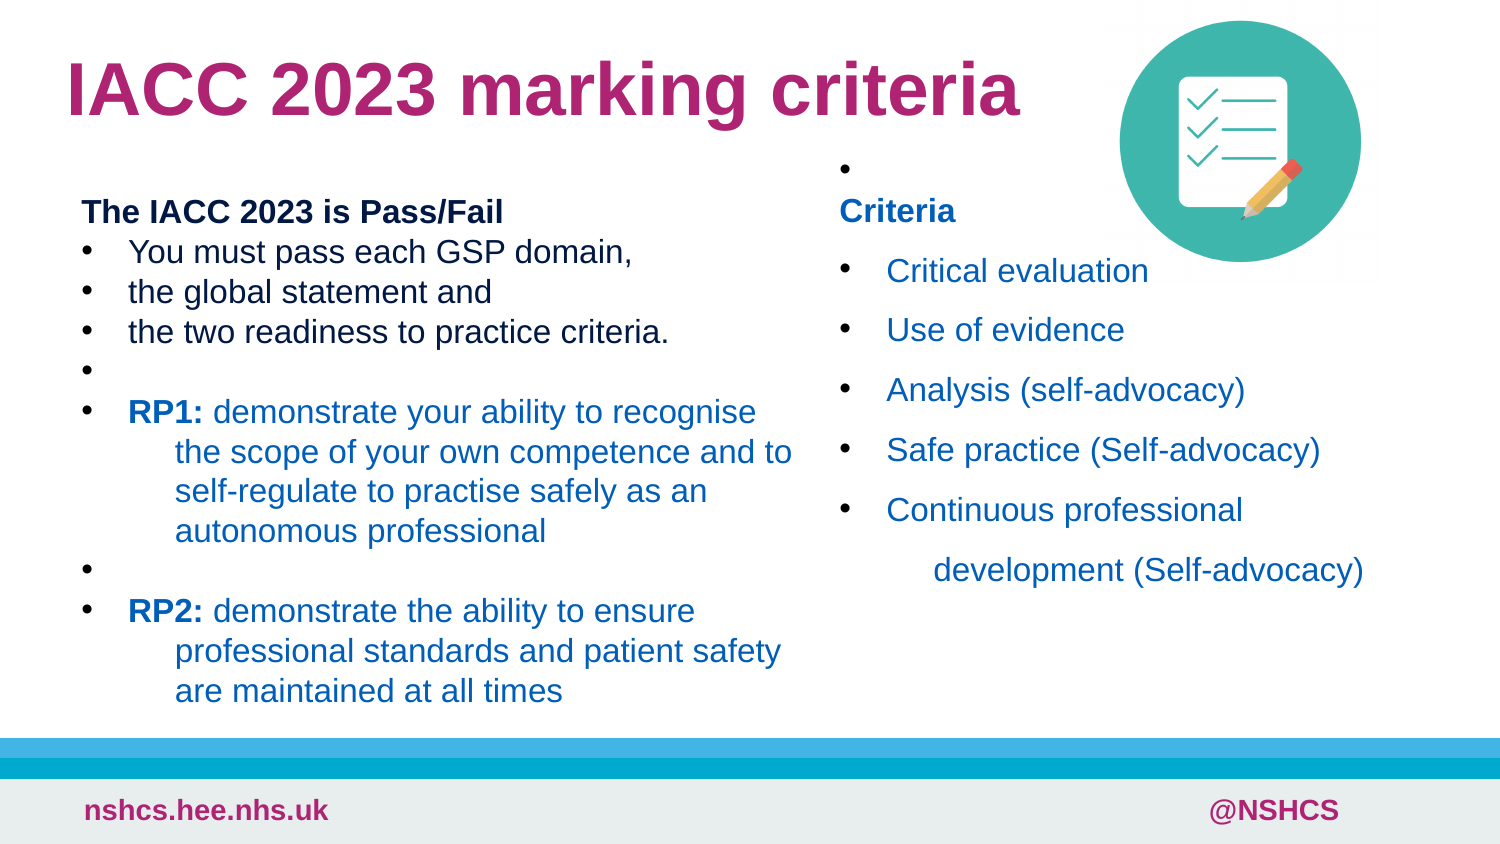

# IACC 2023 marking criteria
Criteria
Critical evaluation
Use of evidence
Analysis (self-advocacy)
Safe practice (Self-advocacy)
Continuous professional development (Self-advocacy)
The IACC 2023 is Pass/Fail
You must pass each GSP domain,
the global statement and
the two readiness to practice criteria.
RP1: demonstrate your ability to recognise the scope of your own competence and to self-regulate to practise safely as an autonomous professional
RP2: demonstrate the ability to ensure professional standards and patient safety are maintained at all times